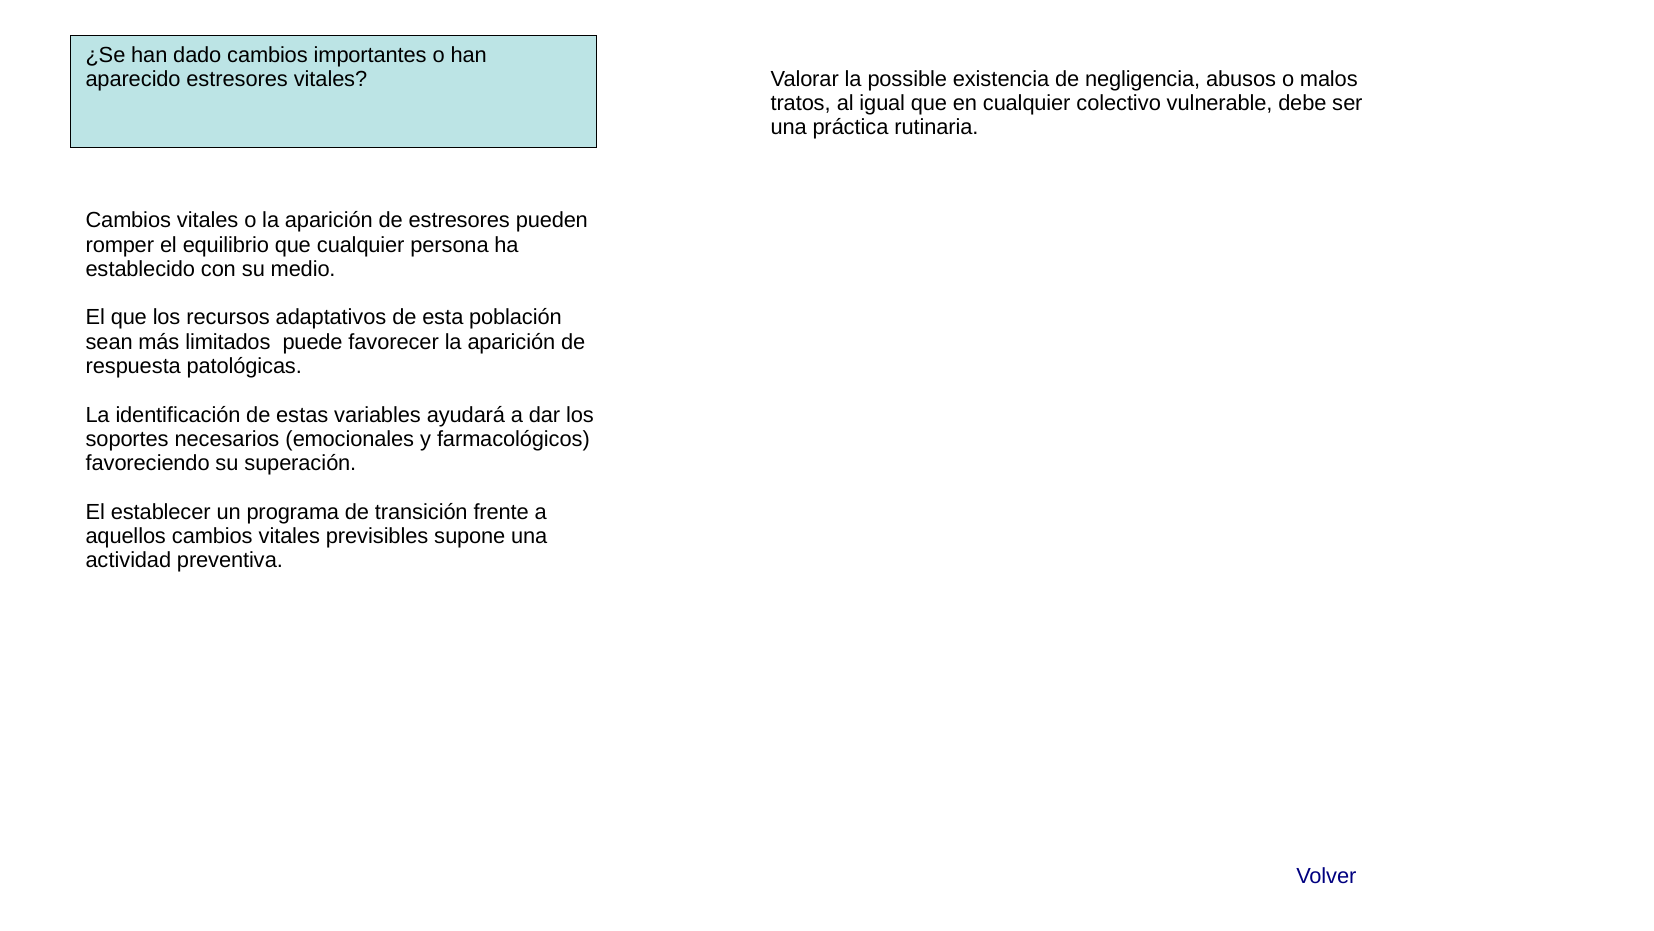

¿Se han dado cambios importantes o han aparecido estresores vitales?
Valorar la possible existencia de negligencia, abusos o malos tratos, al igual que en cualquier colectivo vulnerable, debe ser una práctica rutinaria.
Cambios vitales o la aparición de estresores pueden romper el equilibrio que cualquier persona ha establecido con su medio.
El que los recursos adaptativos de esta población sean más limitados puede favorecer la aparición de respuesta patológicas.
La identificación de estas variables ayudará a dar los soportes necesarios (emocionales y farmacológicos) favoreciendo su superación.
El establecer un programa de transición frente a aquellos cambios vitales previsibles supone una actividad preventiva.
Volver